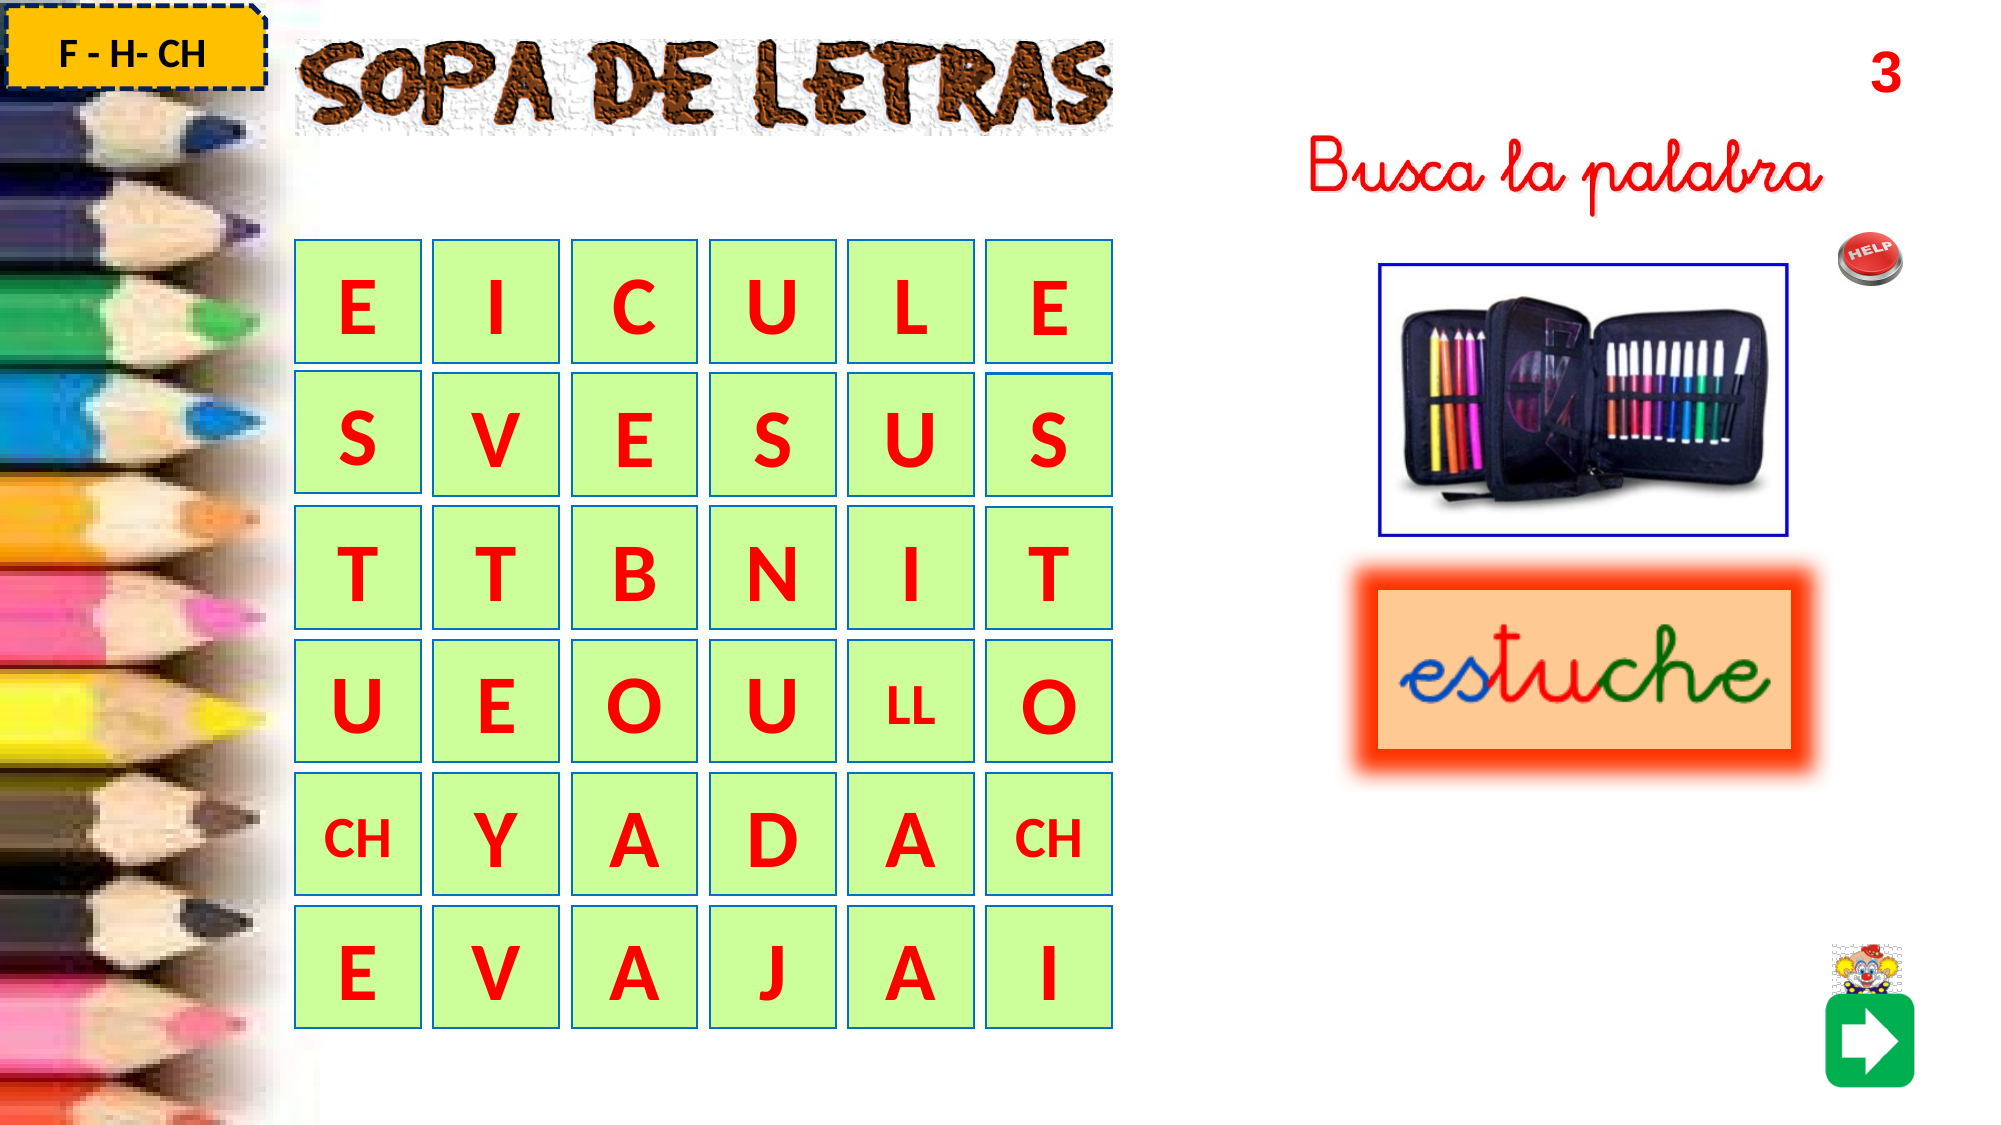

F - H- CH
3
E
I
C
U
L
E
S
V
E
S
U
S
T
T
B
N
I
T
U
E
O
U
LL
O
CH
Y
A
D
A
CH
E
V
A
J
A
I